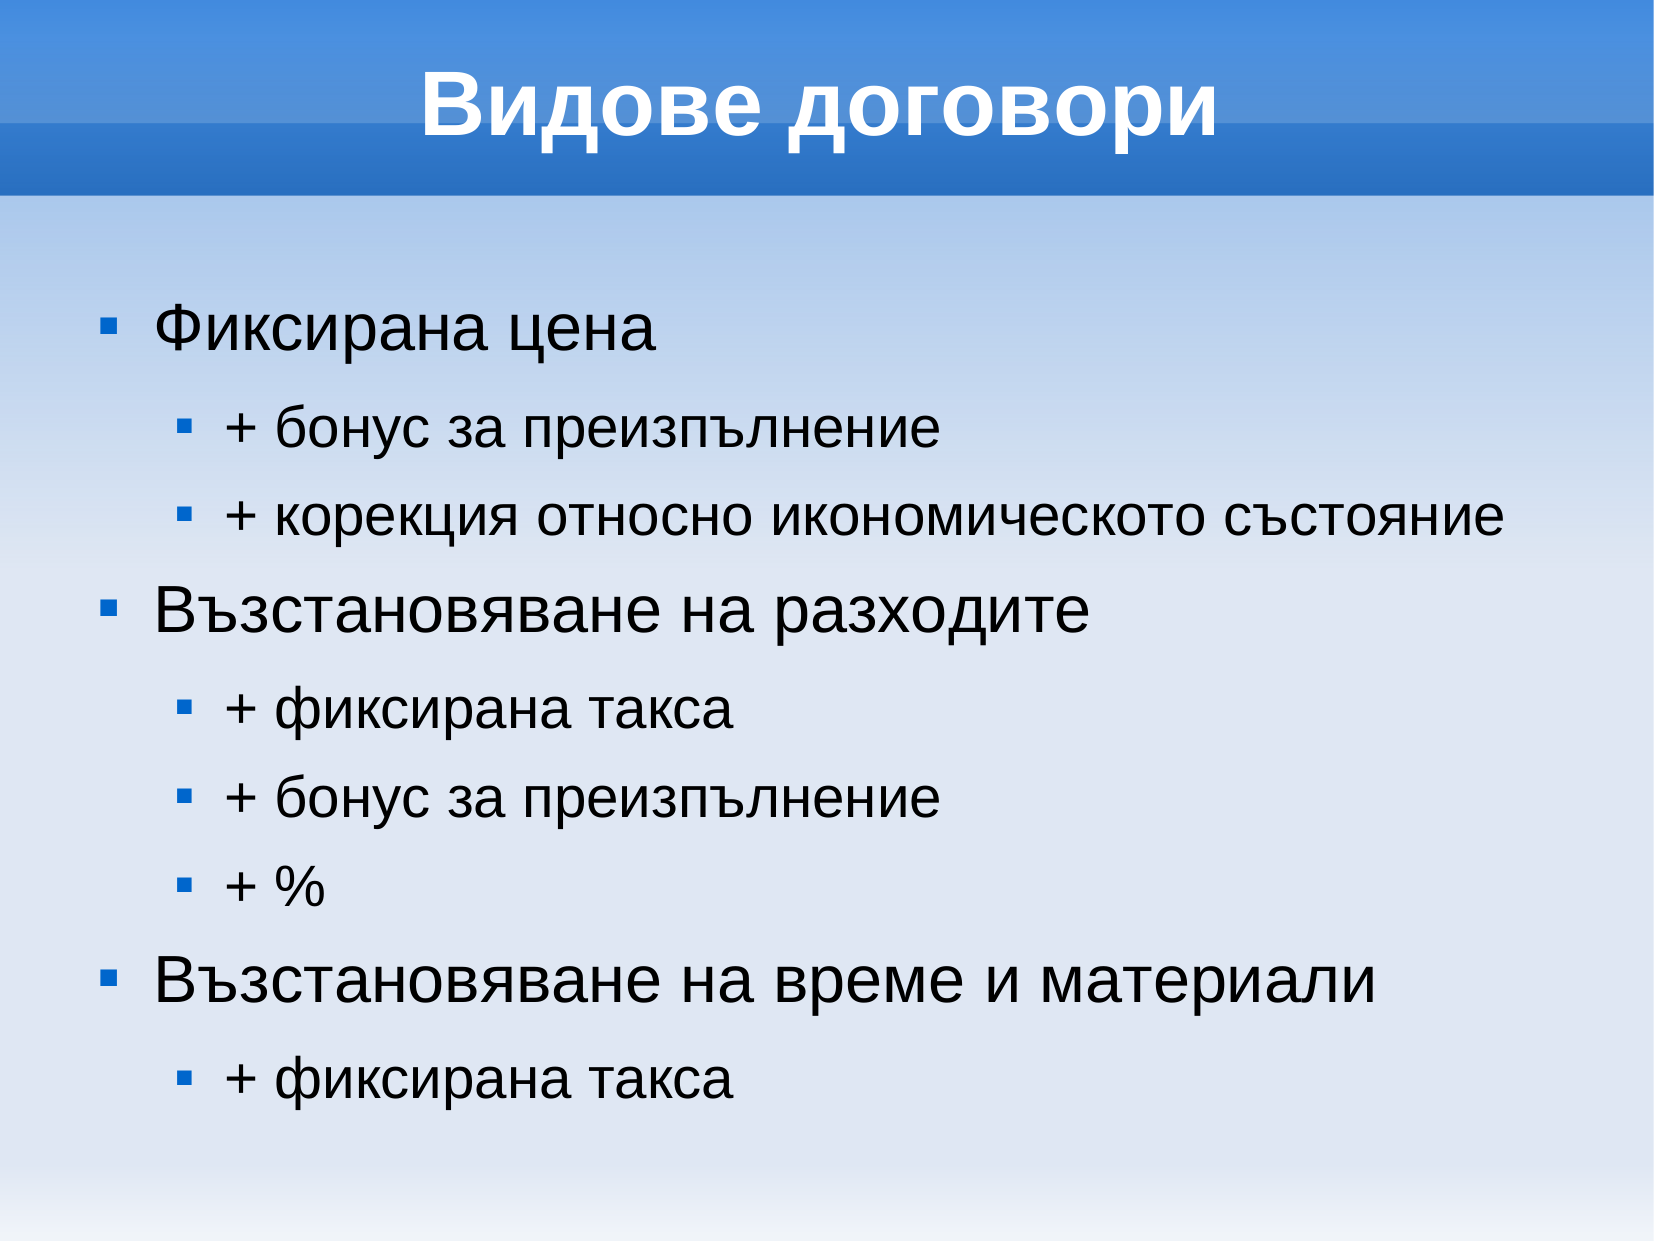

# Видове договори
Фиксирана цена
+ бонус за преизпълнение
+ корекция относно икономическото състояние
Възстановяване на разходите
+ фиксирана такса
+ бонус за преизпълнение
+ %
Възстановяване на време и материали
+ фиксирана такса